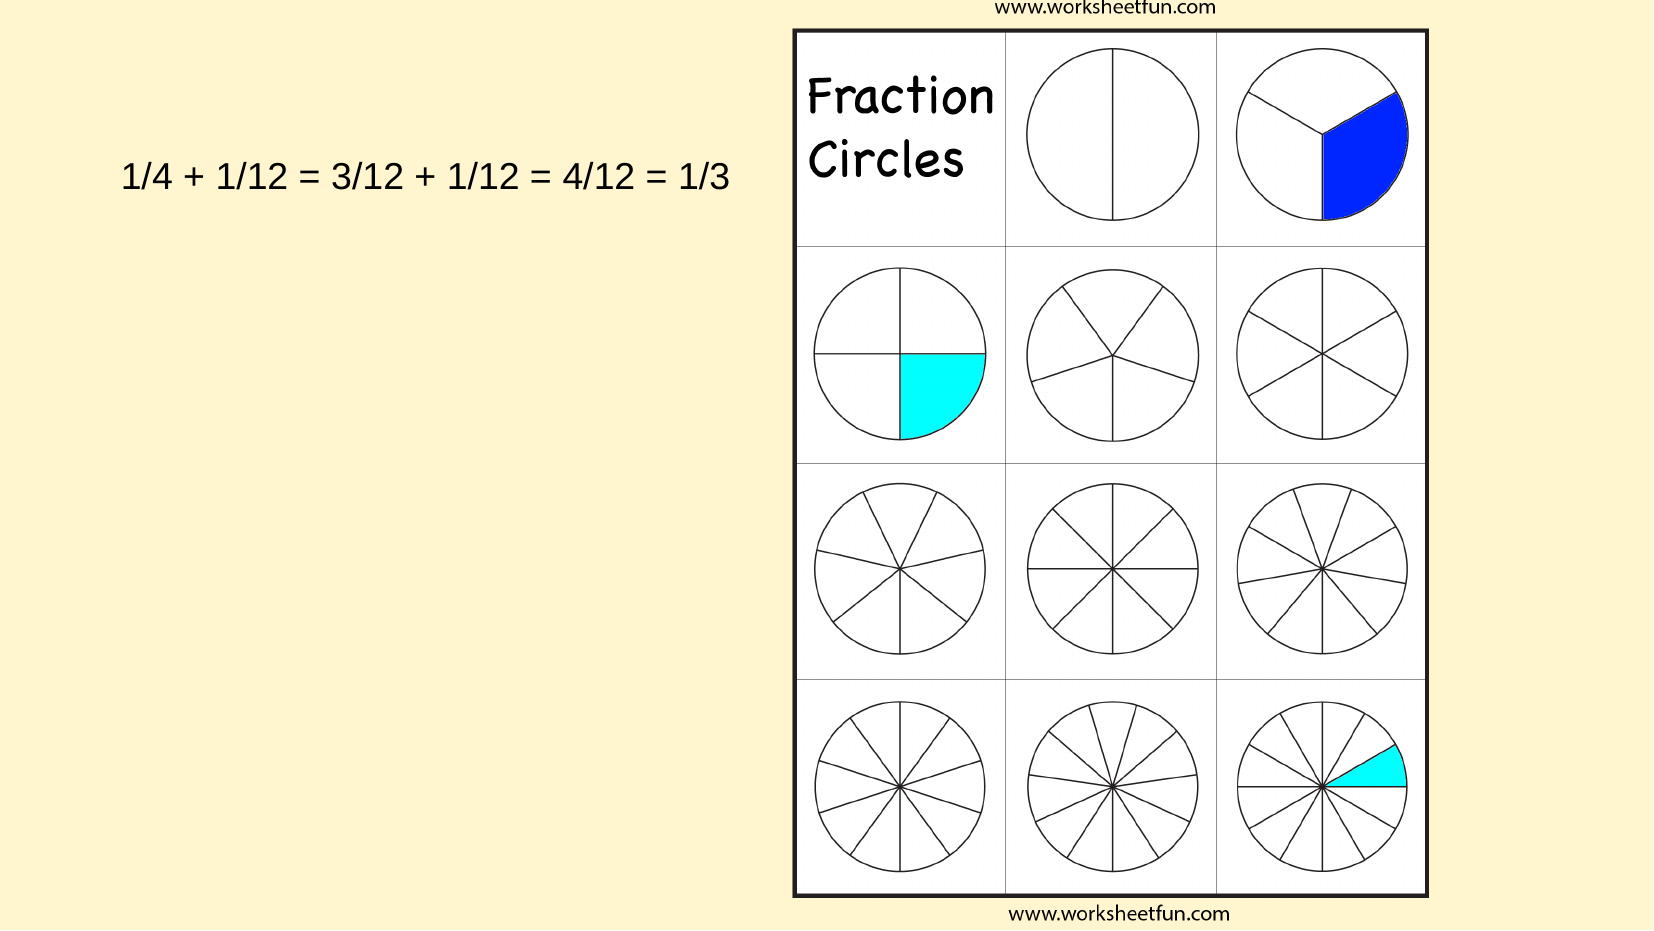

1/4 + 1/12 = 3/12 + 1/12 = 4/12 = 1/3